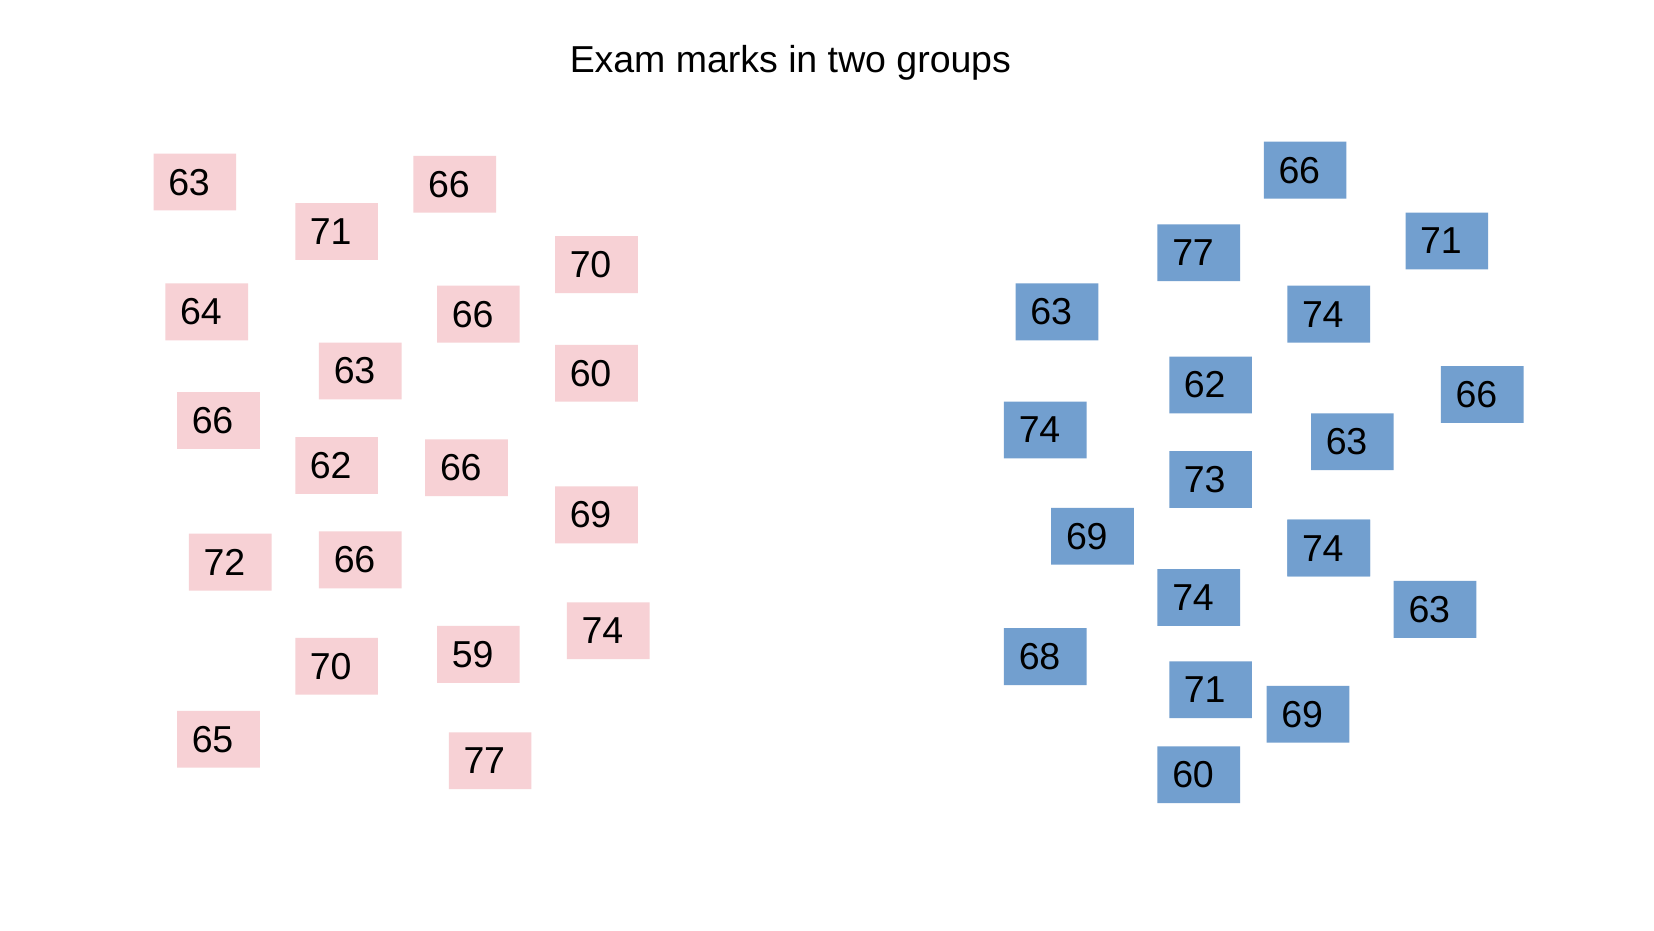

Exam marks in two groups
66
63
66
71
71
77
70
64
63
66
74
63
60
62
66
66
74
63
62
66
73
69
69
74
74
66
72
74
63
74
59
68
70
71
69
65
77
60